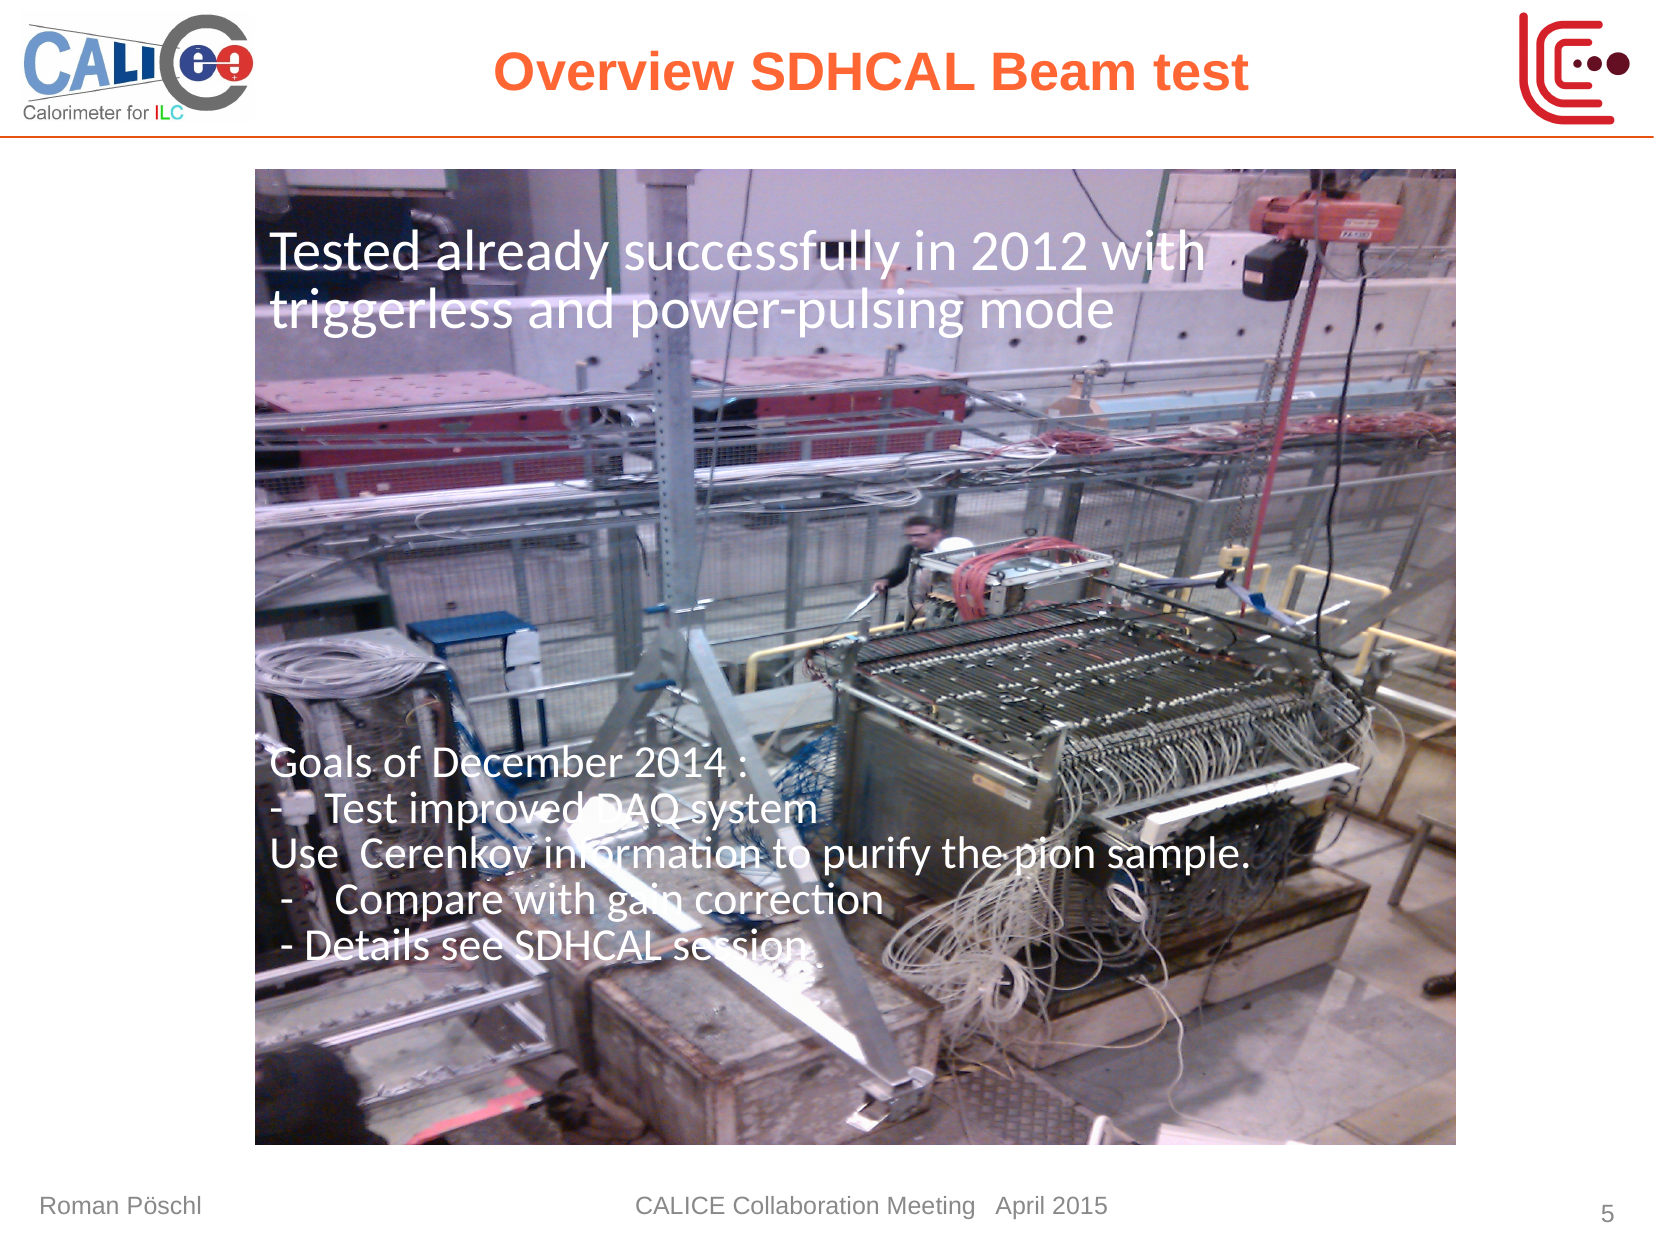

# Overview SDHCAL Beam test
Tested already successfully in 2012 with
triggerless and power-pulsing mode
Goals of December 2014 :
- Test improved DAQ system
Use Cerenkov information to purify the pion sample.
 - Compare with gain correction
 - Details see SDHCAL session